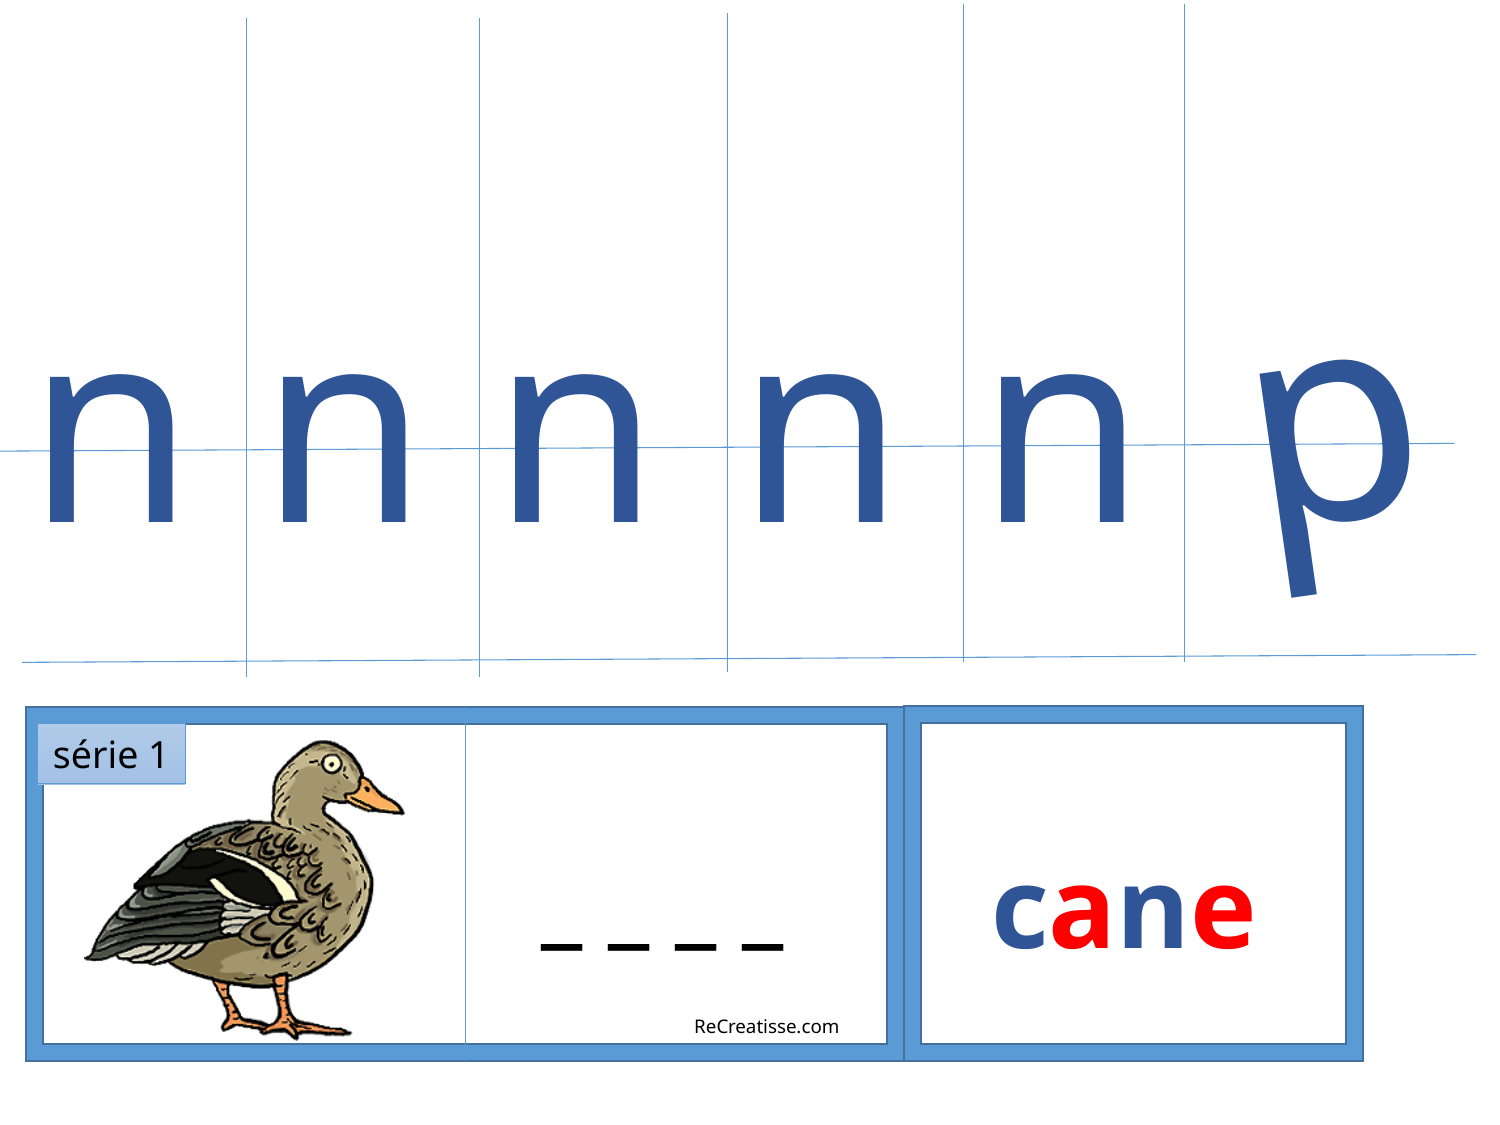

p
n
n
n
n
n
série 1
_ _ _ _
cane
ReCreatisse.com